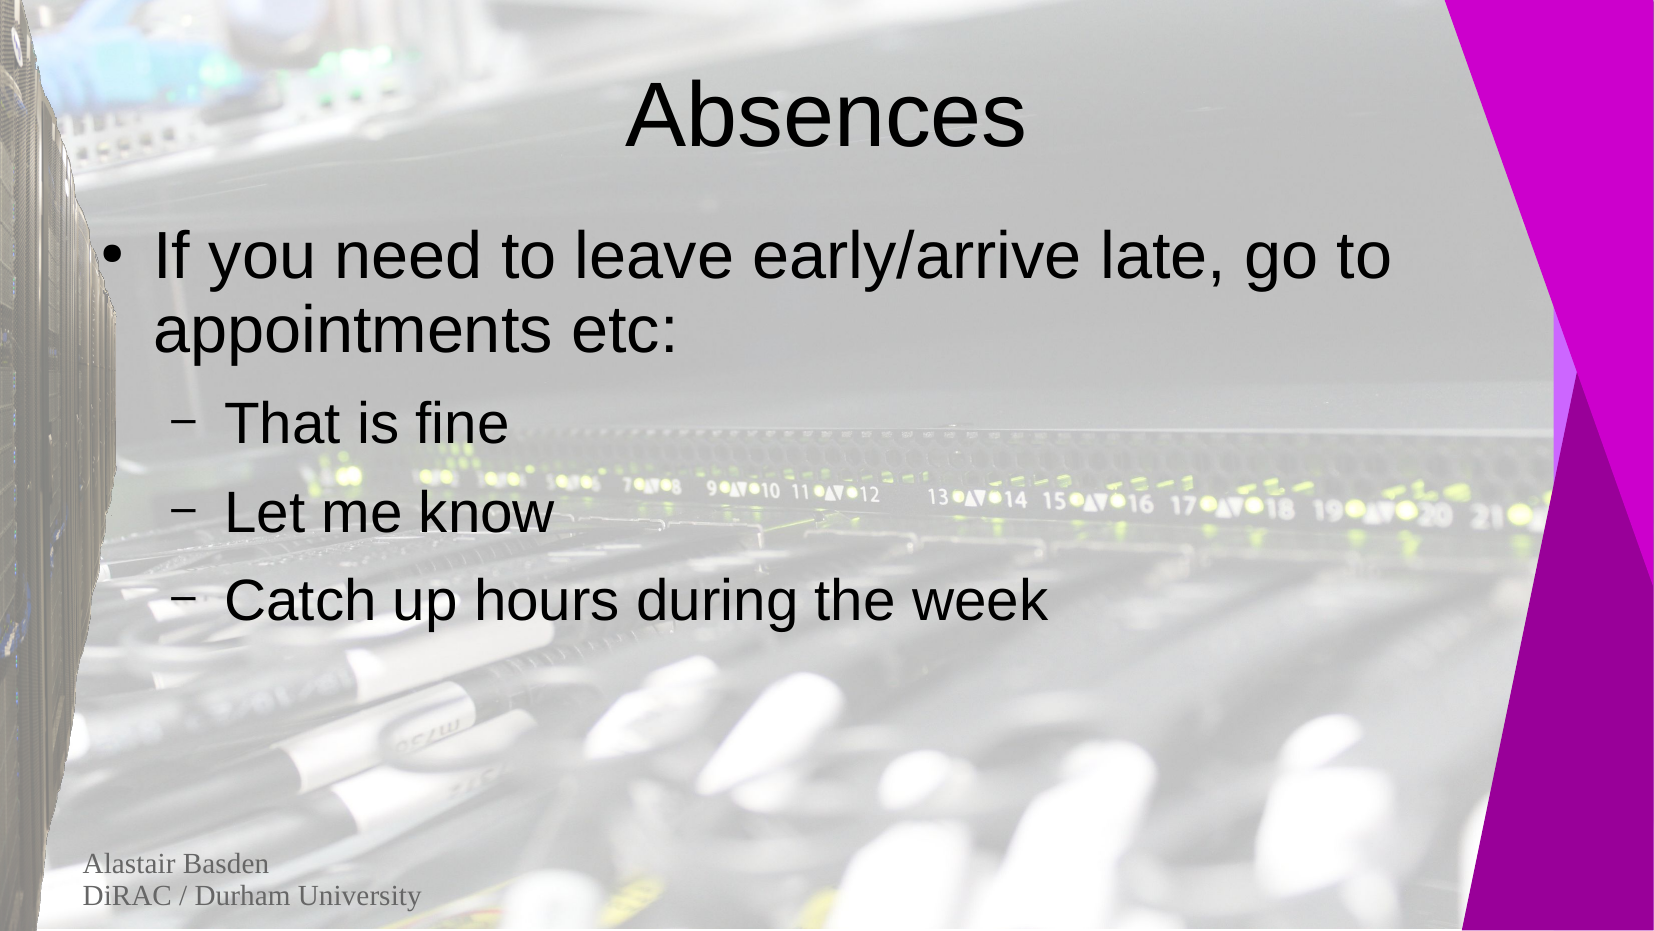

# Absences
If you need to leave early/arrive late, go to appointments etc:
That is fine
Let me know
Catch up hours during the week
6